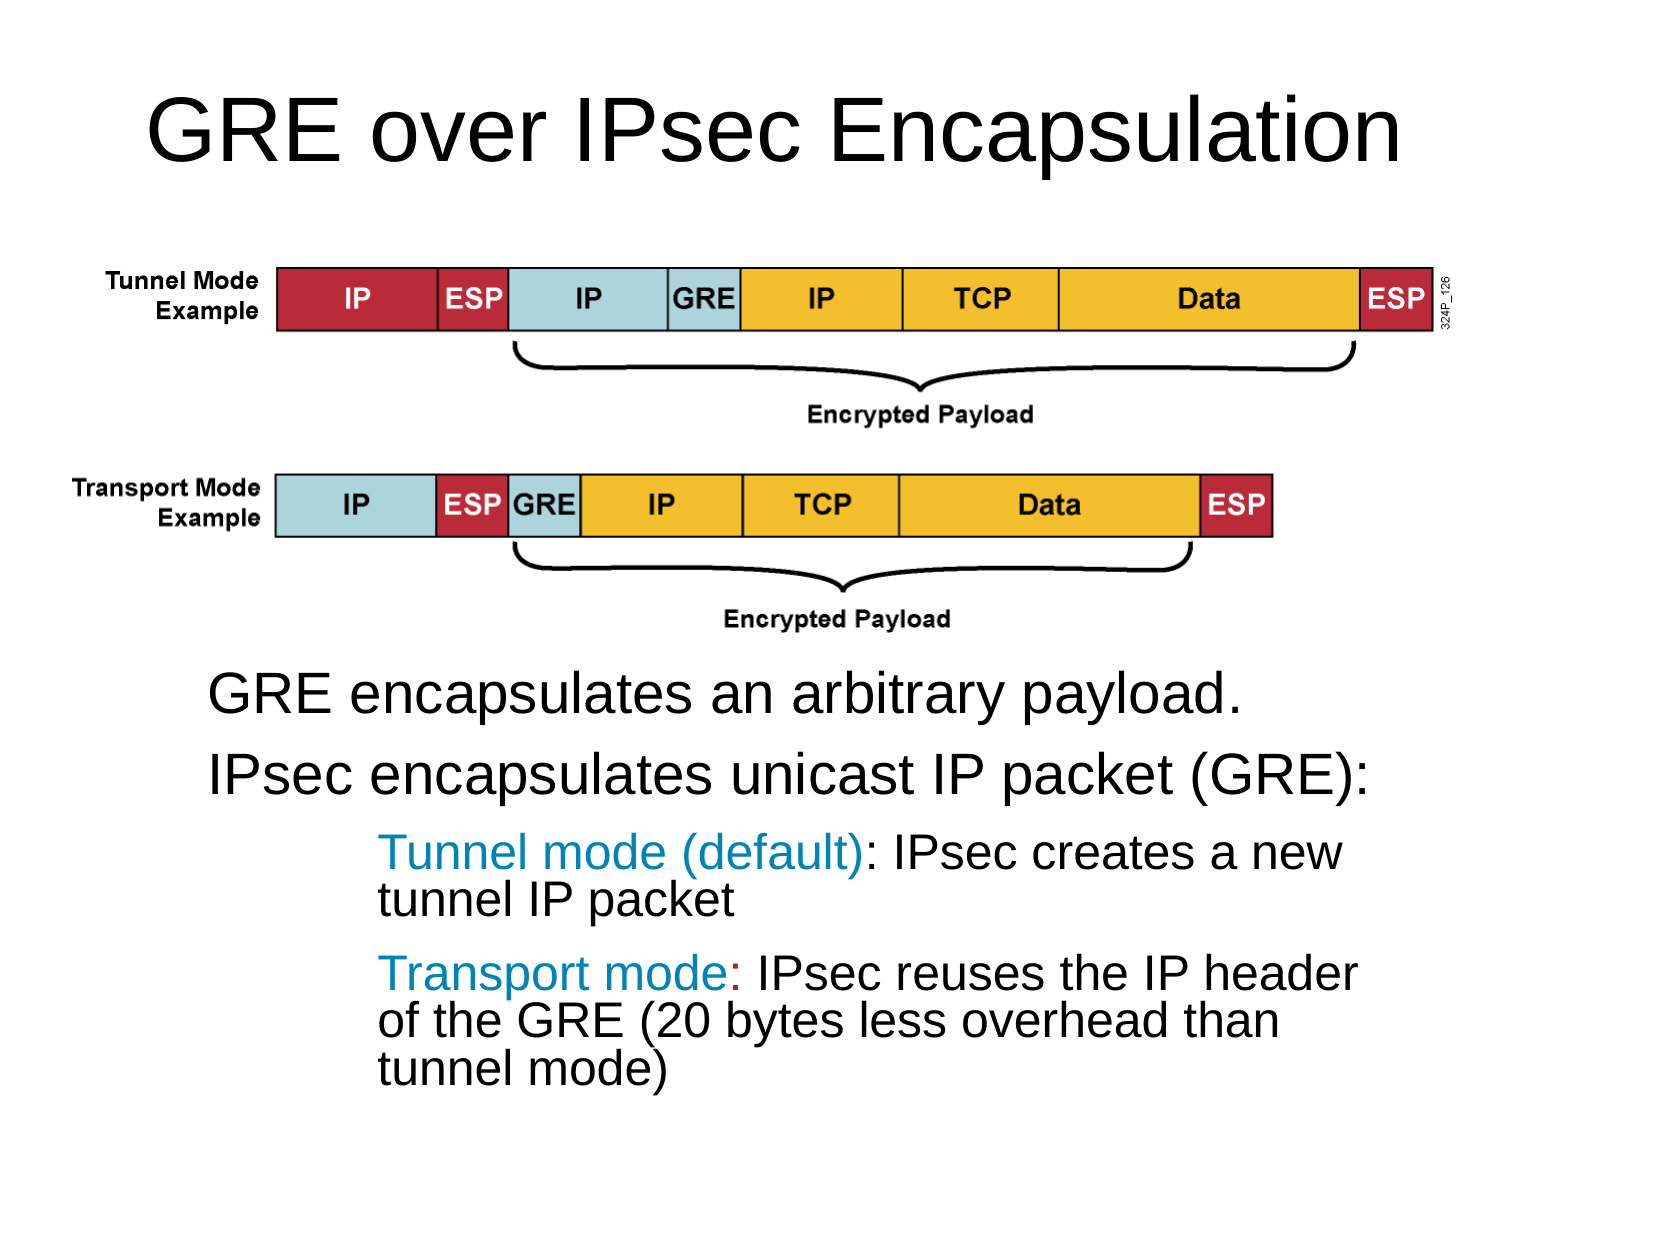

# GRE over IPsec Encapsulation
GRE encapsulates an arbitrary payload.
IPsec encapsulates unicast IP packet (GRE):
Tunnel mode (default): IPsec creates a new tunnel IP packet
Transport mode: IPsec reuses the IP header of the GRE (20 bytes less overhead than tunnel mode)